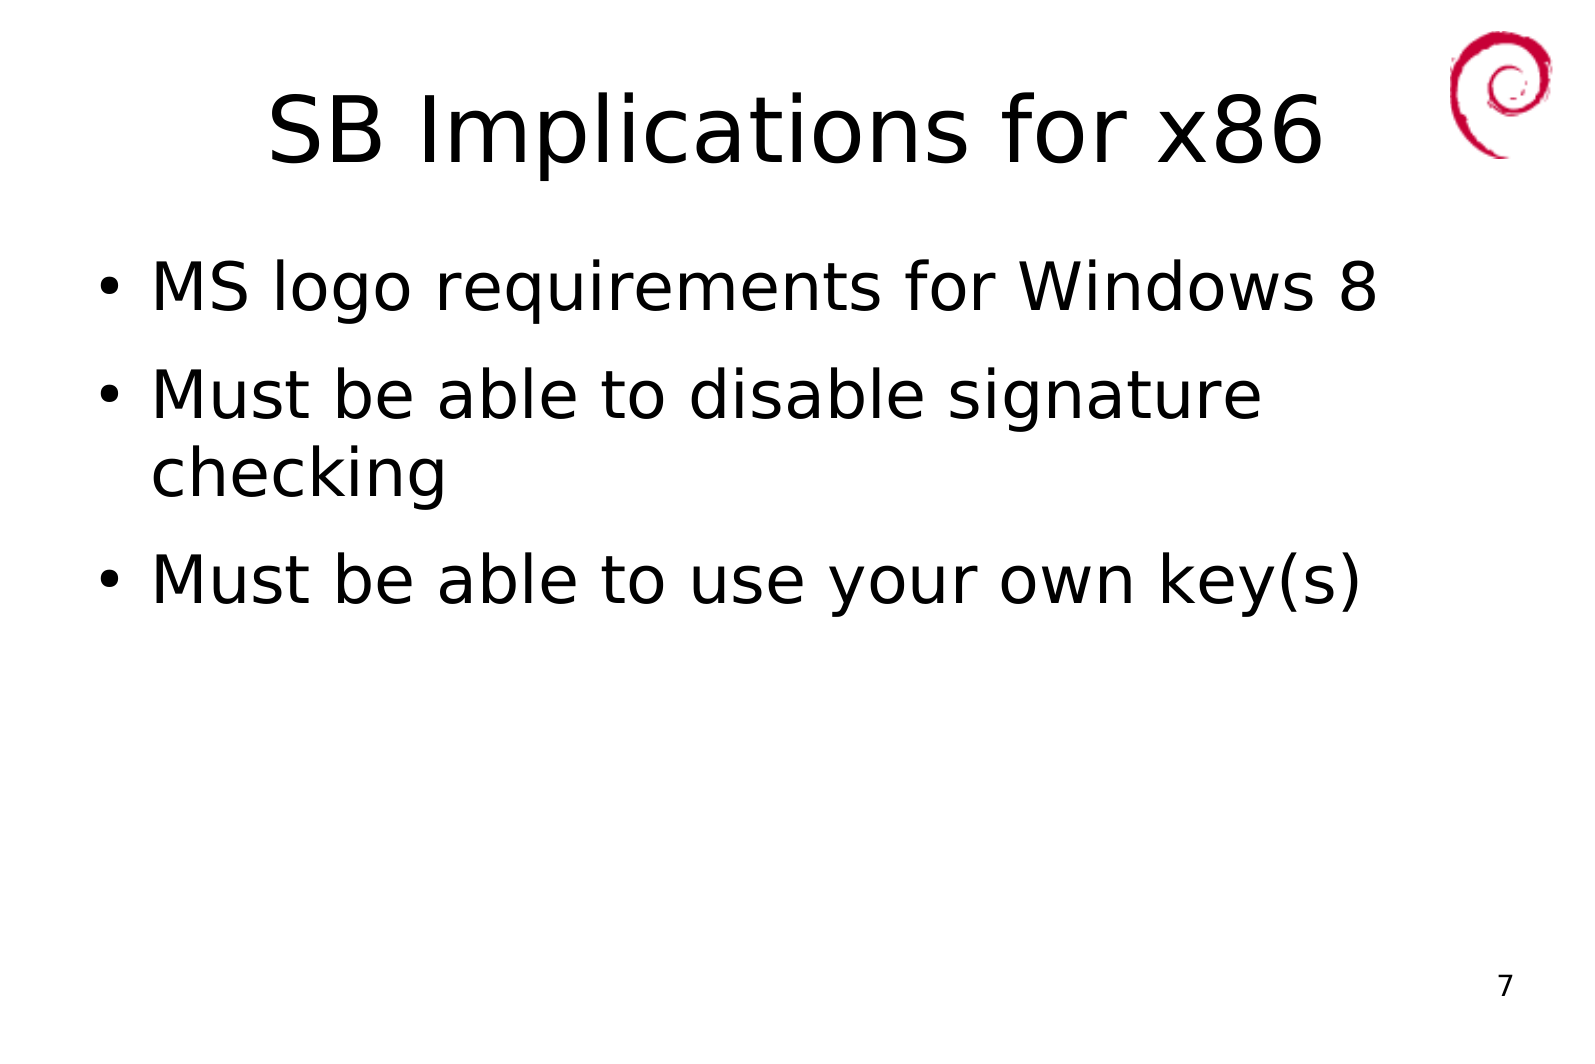

# SB Implications for x86
MS logo requirements for Windows 8
Must be able to disable signature checking
Must be able to use your own key(s)
7